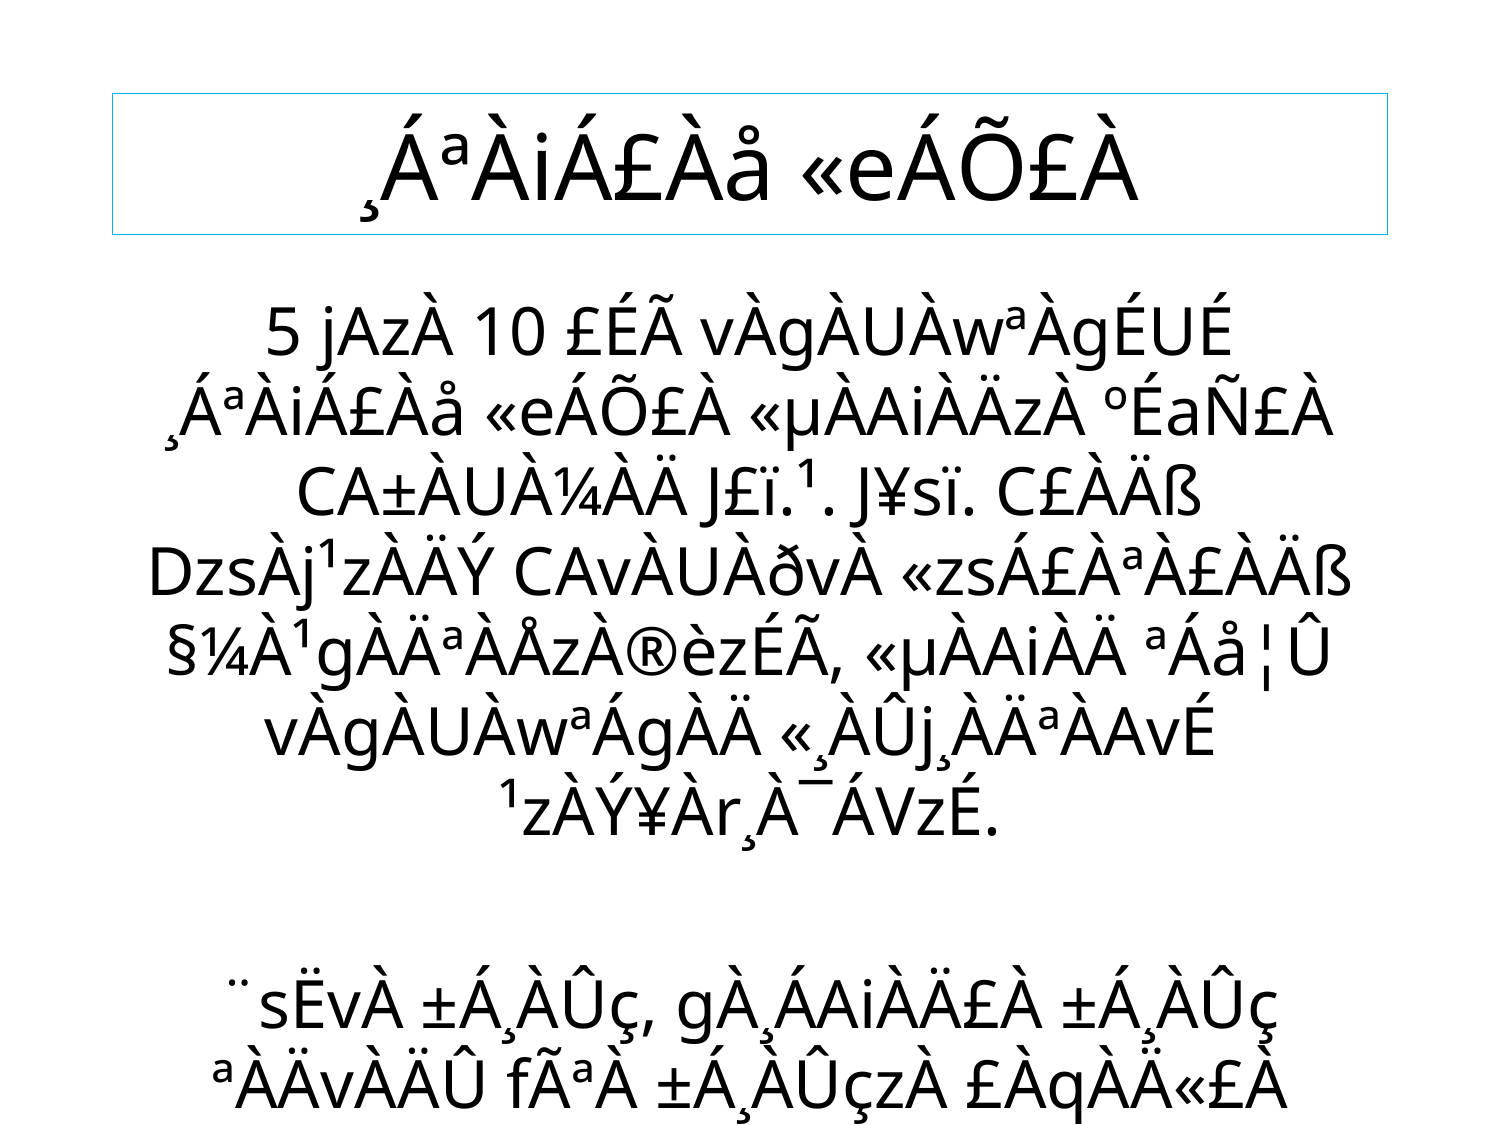

# ¸ÁªÀiÁ£Àå «eÁÕ£À
5 jAzÀ 10 £ÉÃ vÀgÀUÀwªÀgÉUÉ ¸ÁªÀiÁ£Àå «eÁÕ£À «µÀAiÀÄzÀ ºÉaÑ£À CA±ÀUÀ¼ÀÄ J£ï.¹. J¥sï. C£ÀÄß DzsÀj¹zÀÄÝ CAvÀUÀðvÀ «zsÁ£ÀªÀ£ÀÄß §¼À¹gÀÄªÀÅzÀ®èzÉÃ, «µÀAiÀÄ ªÁå¦Û vÀgÀUÀwªÁgÀÄ «¸ÀÛj¸ÀÄªÀAvÉ ¹zÀÝ¥Àr¸À¯ÁVzÉ.
¨sËvÀ ±Á¸ÀÛç, gÀ¸ÁAiÀÄ£À ±Á¸ÀÛç ªÀÄvÀÄÛ fÃªÀ ±Á¸ÀÛçzÀ £ÀqÀÄ«£À ¸ÀA§AzsÀUÀ¼À£ÀÄß ¸À«ÄÃPÀj¸ÀÄvÁÛ ¸ÁUÀÄªÀ jÃwAiÀÄ°è ¹zÀÝ¥Àr¹zÉ.